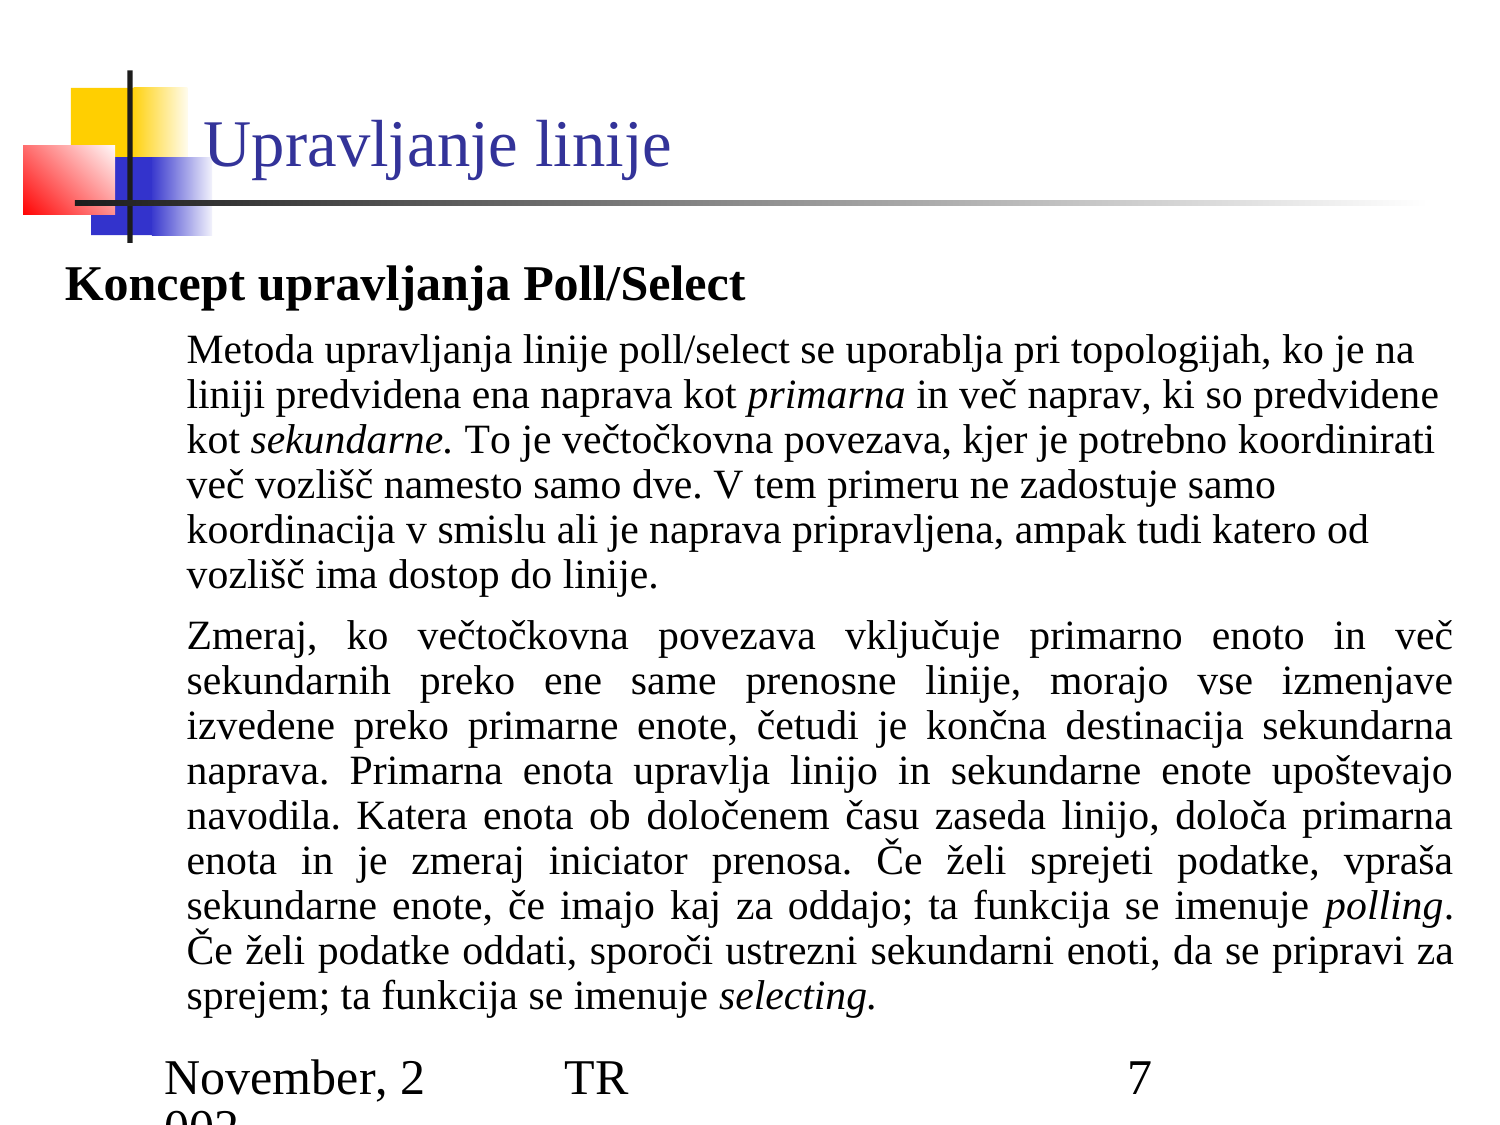

# Upravljanje linije
Koncept upravljanja Poll/Select
	Metoda upravljanja linije poll/select se uporablja pri topologijah, ko je na liniji predvidena ena naprava kot primarna in več naprav, ki so predvidene kot sekundarne. To je večtočkovna povezava, kjer je potrebno koordinirati več vozlišč namesto samo dve. V tem primeru ne zadostuje samo koordinacija v smislu ali je naprava pripravljena, ampak tudi katero od vozlišč ima dostop do linije.
	Zmeraj, ko večtočkovna povezava vključuje primarno enoto in več sekundarnih preko ene same prenosne linije, morajo vse izmenjave izvedene preko primarne enote, četudi je končna destinacija sekundarna naprava. Primarna enota upravlja linijo in sekundarne enote upoštevajo navodila. Katera enota ob določenem času zaseda linijo, določa primarna enota in je zmeraj iniciator prenosa. Če želi sprejeti podatke, vpraša sekundarne enote, če imajo kaj za oddajo; ta funkcija se imenuje polling. Če želi podatke oddati, sporoči ustrezni sekundarni enoti, da se pripravi za sprejem; ta funkcija se imenuje selecting.
November, 2002
TR
7